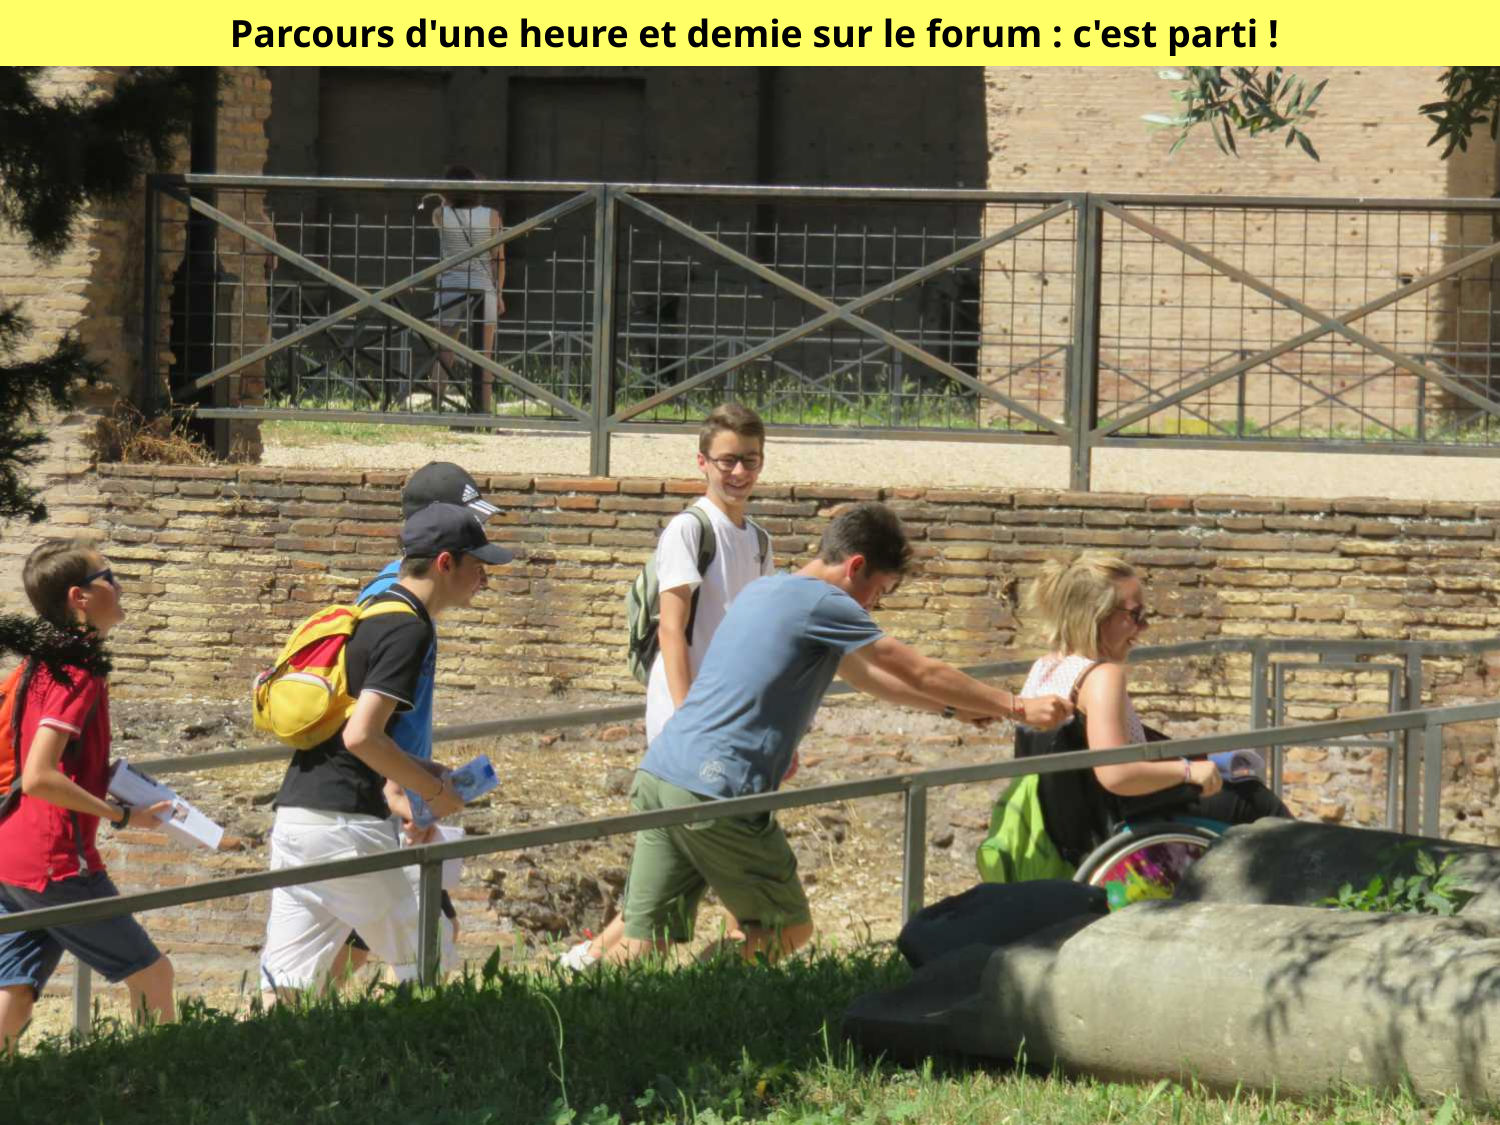

Parcours d'une heure et demie sur le forum : c'est parti !